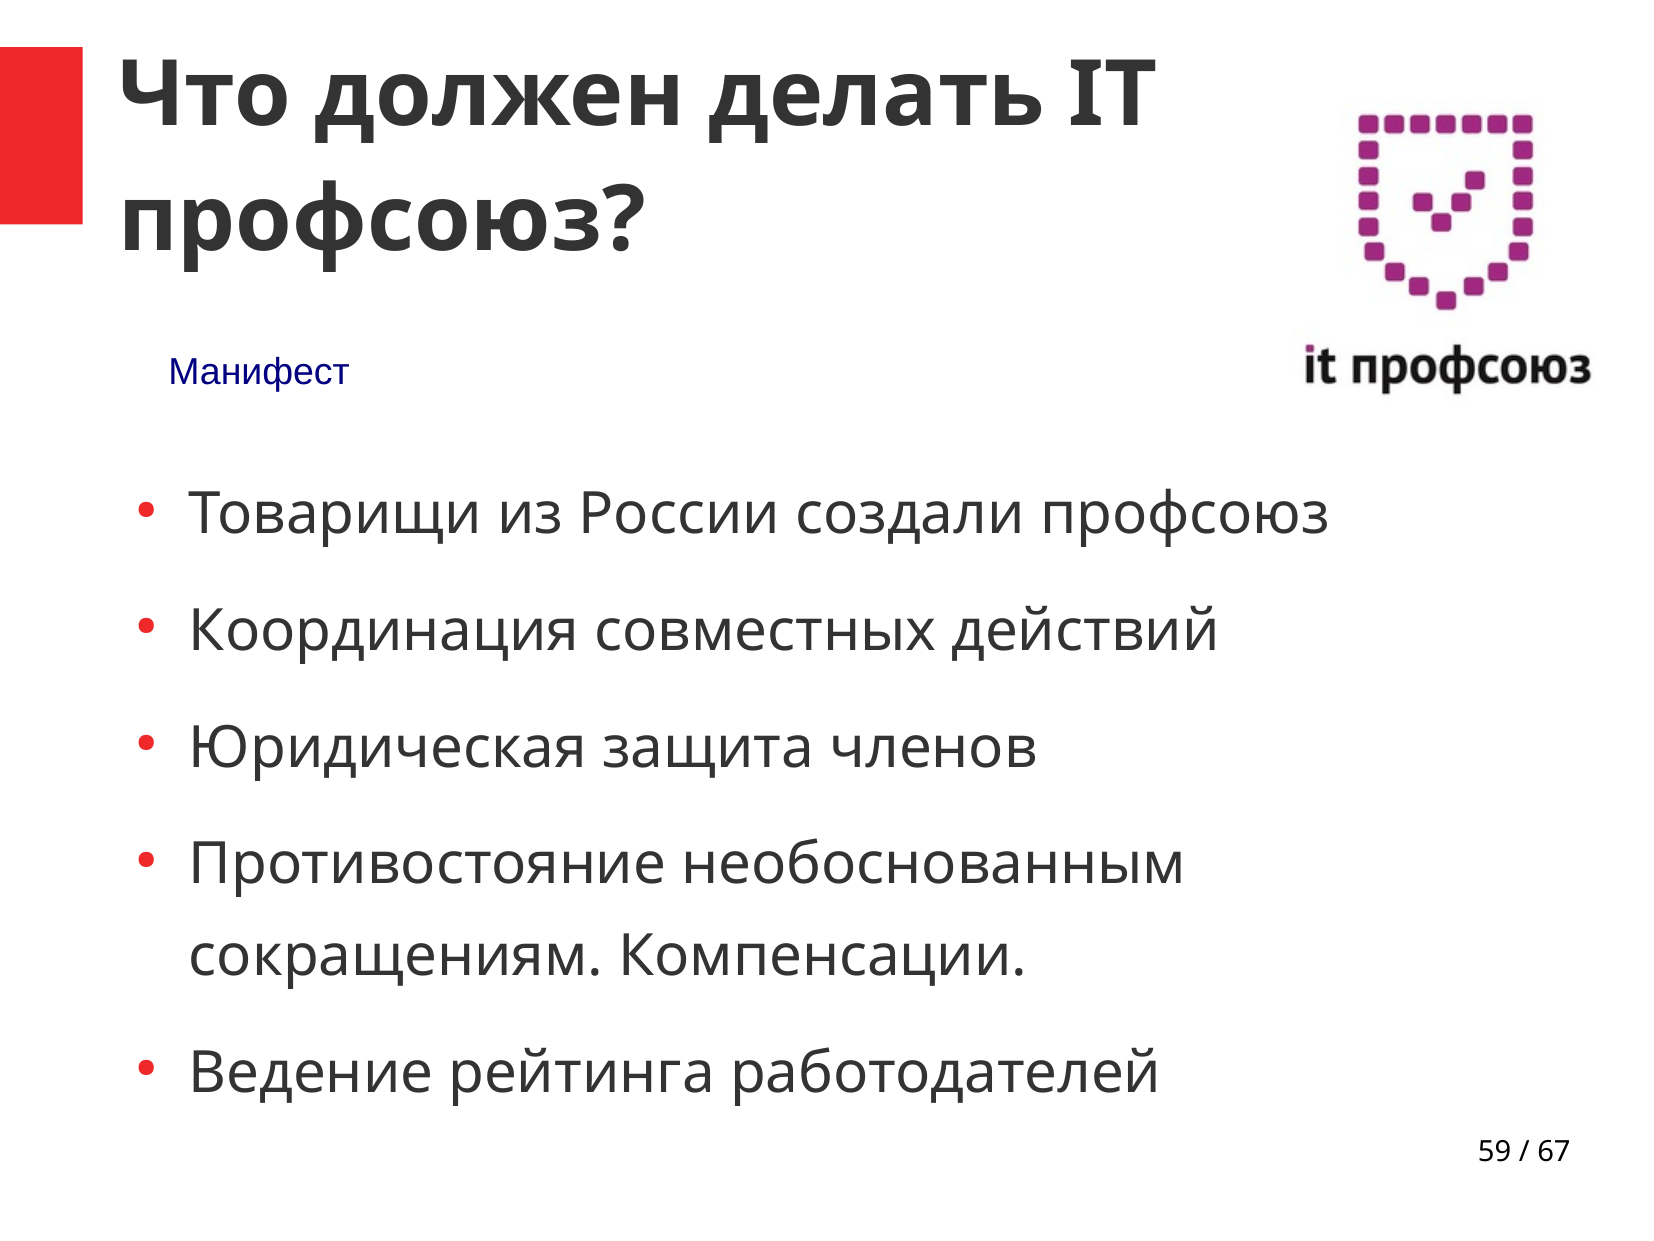

# Что должен делать IT профсоюз?
Манифест
Товарищи из России создали профсоюз
Координация совместных действий
Юридическая защита членов
Противостояние необоснованным сокращениям. Компенсации.
Ведение рейтинга работодателей
59